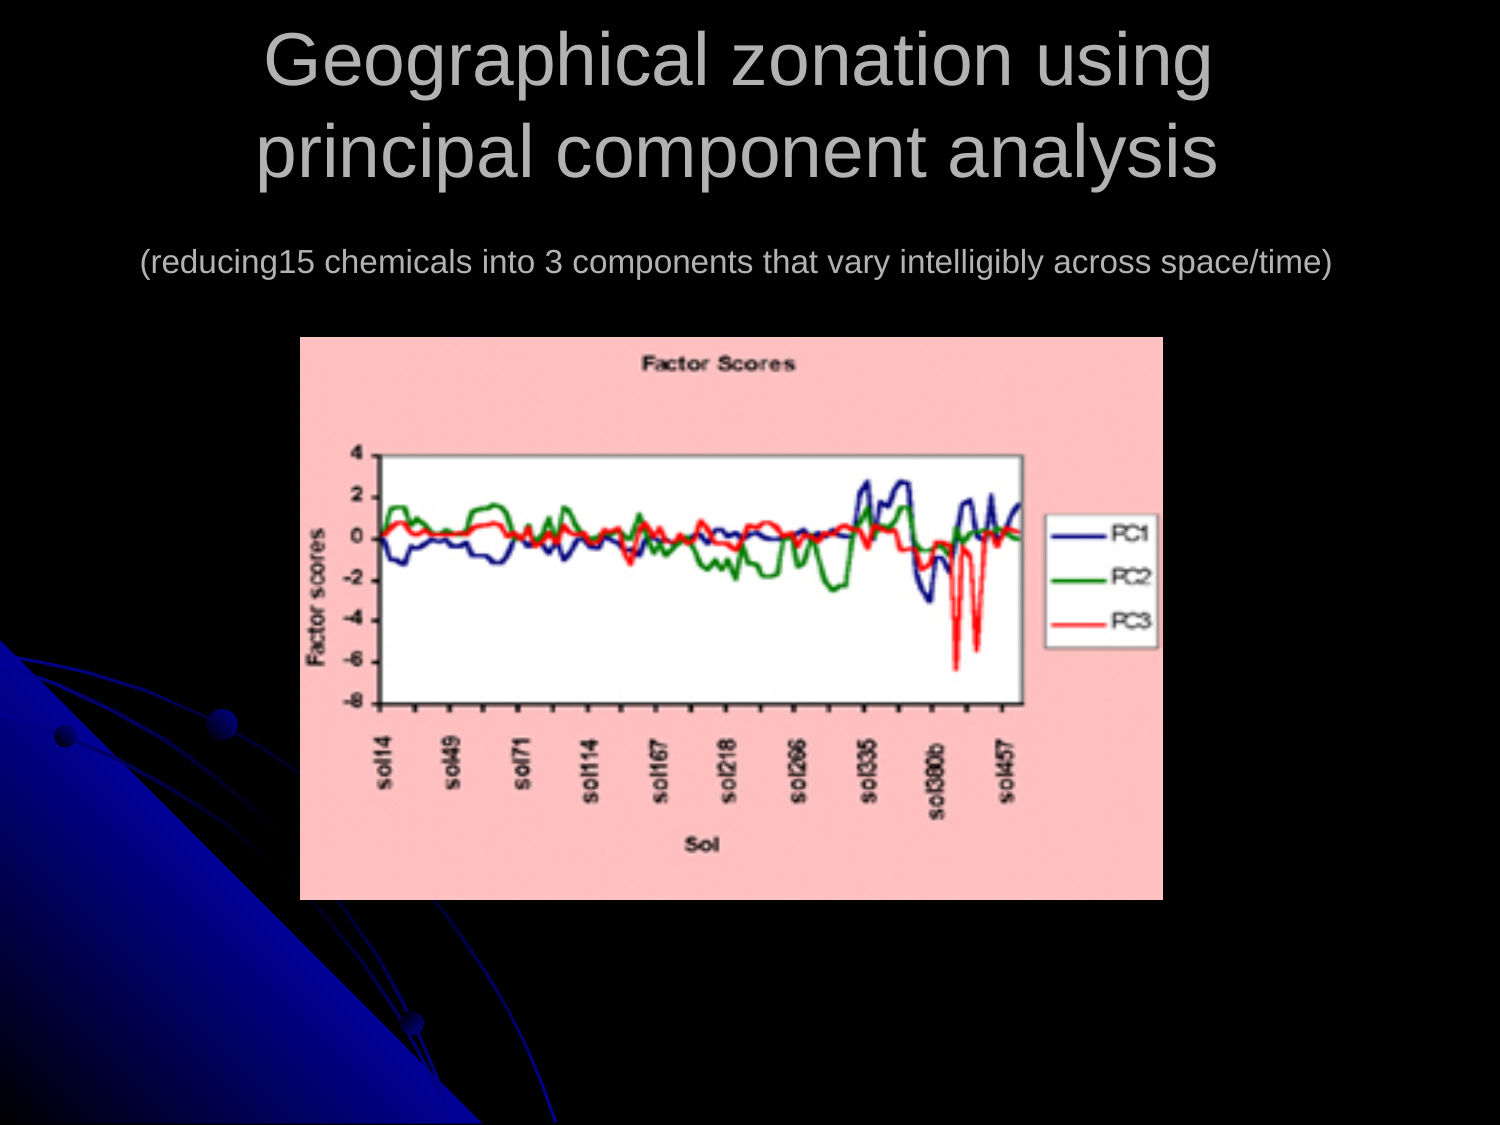

# Geographical zonation using principal component analysis (reducing15 chemicals into 3 components that vary intelligibly across space/time)